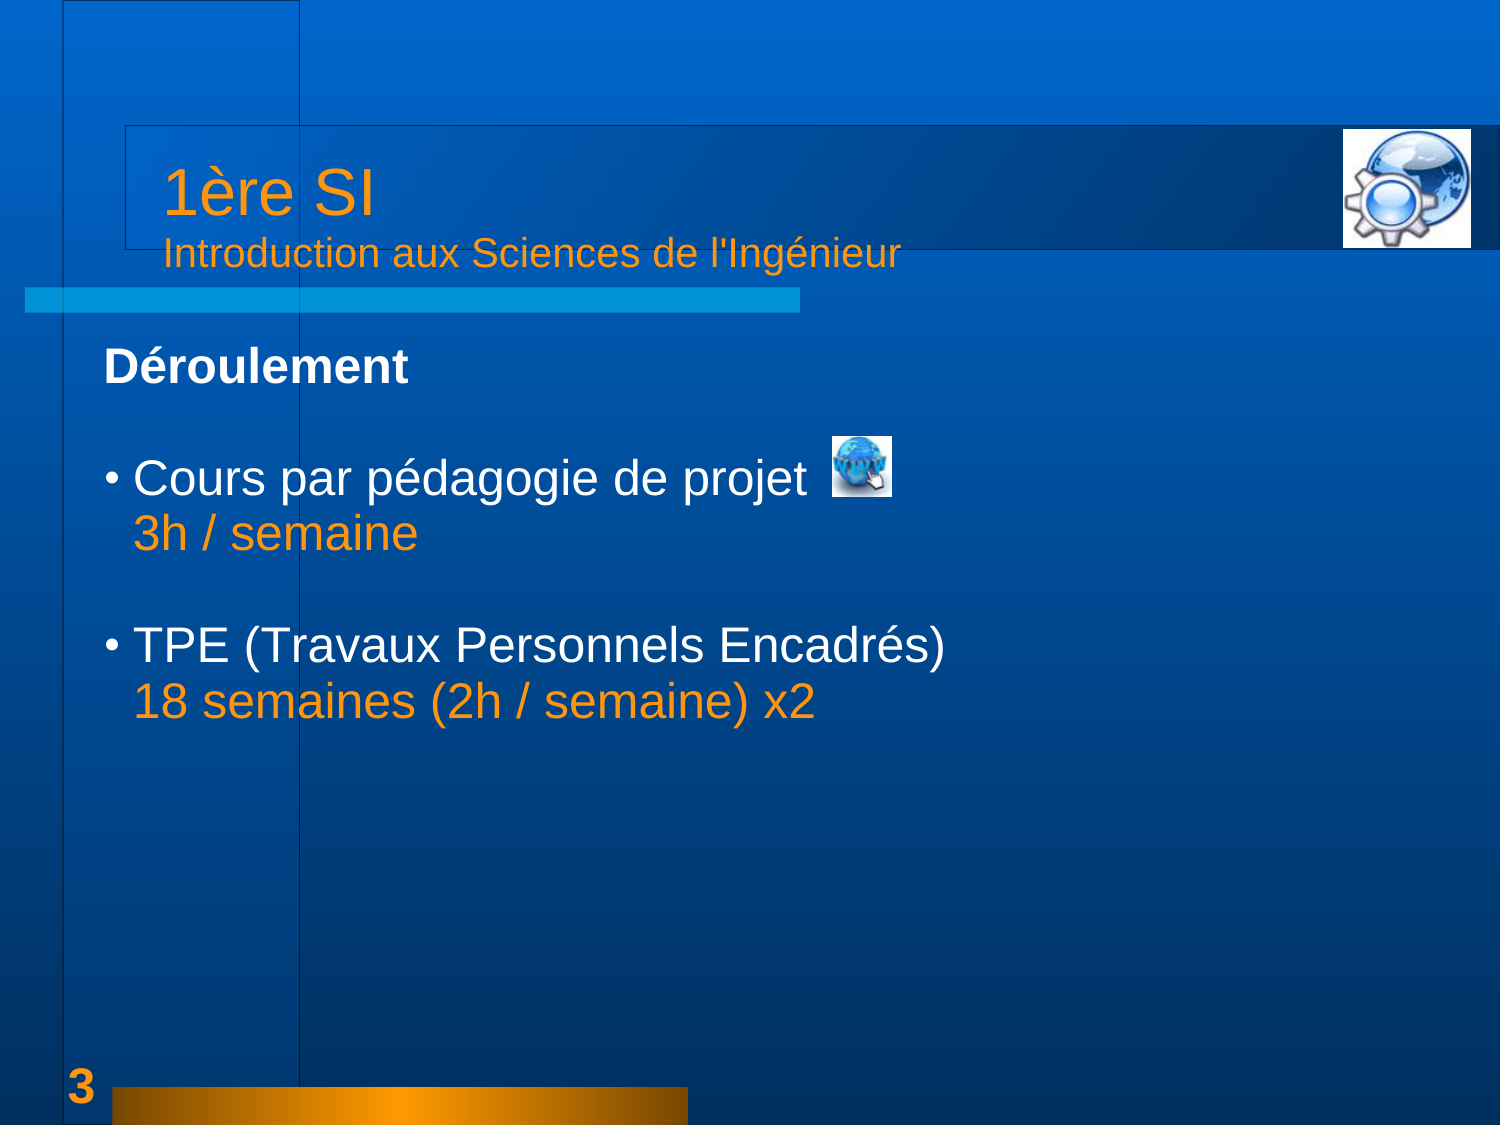

Déroulement
Cours par pédagogie de projet
3h / semaine
TPE (Travaux Personnels Encadrés)
18 semaines (2h / semaine) x2